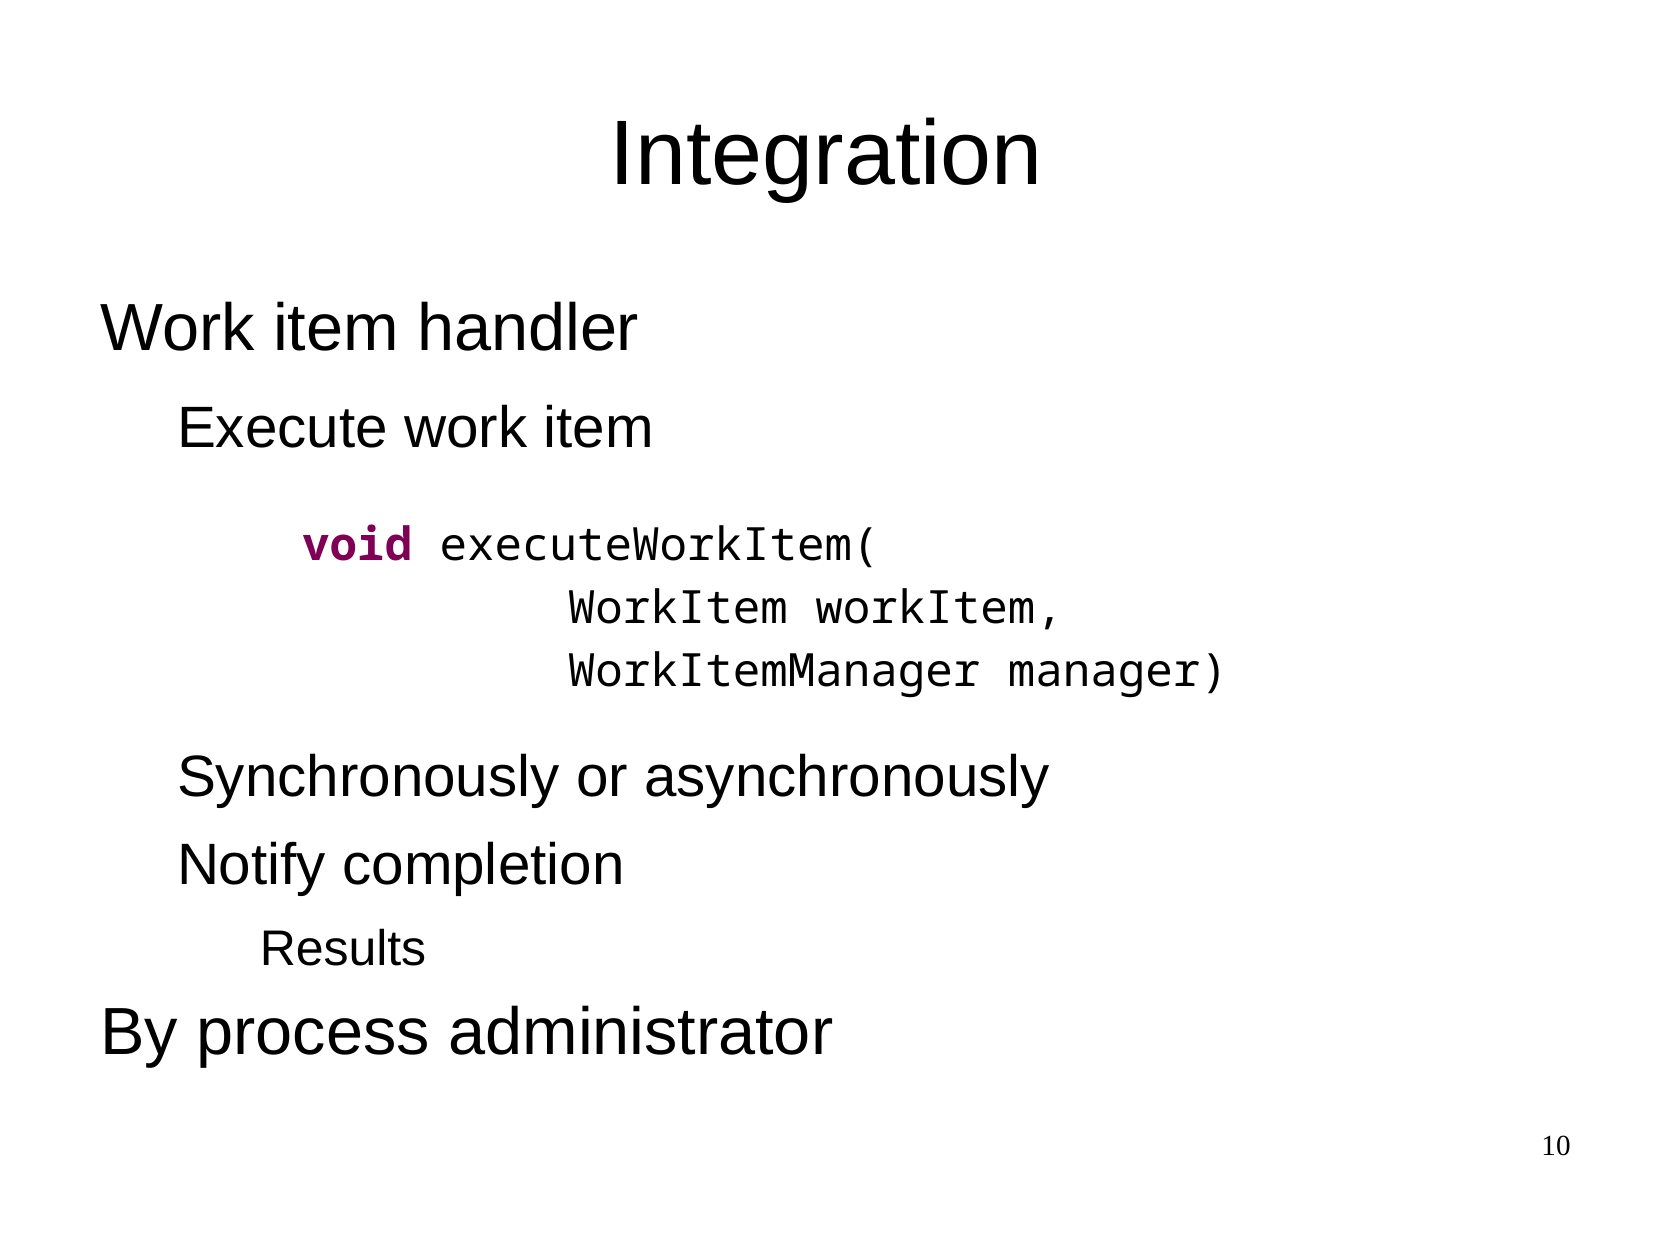

# Integration
Work item handler
Execute work item
Synchronously or asynchronously
Notify completion
Results
By process administrator
void executeWorkItem(
									WorkItem workItem,
									WorkItemManager manager)
10